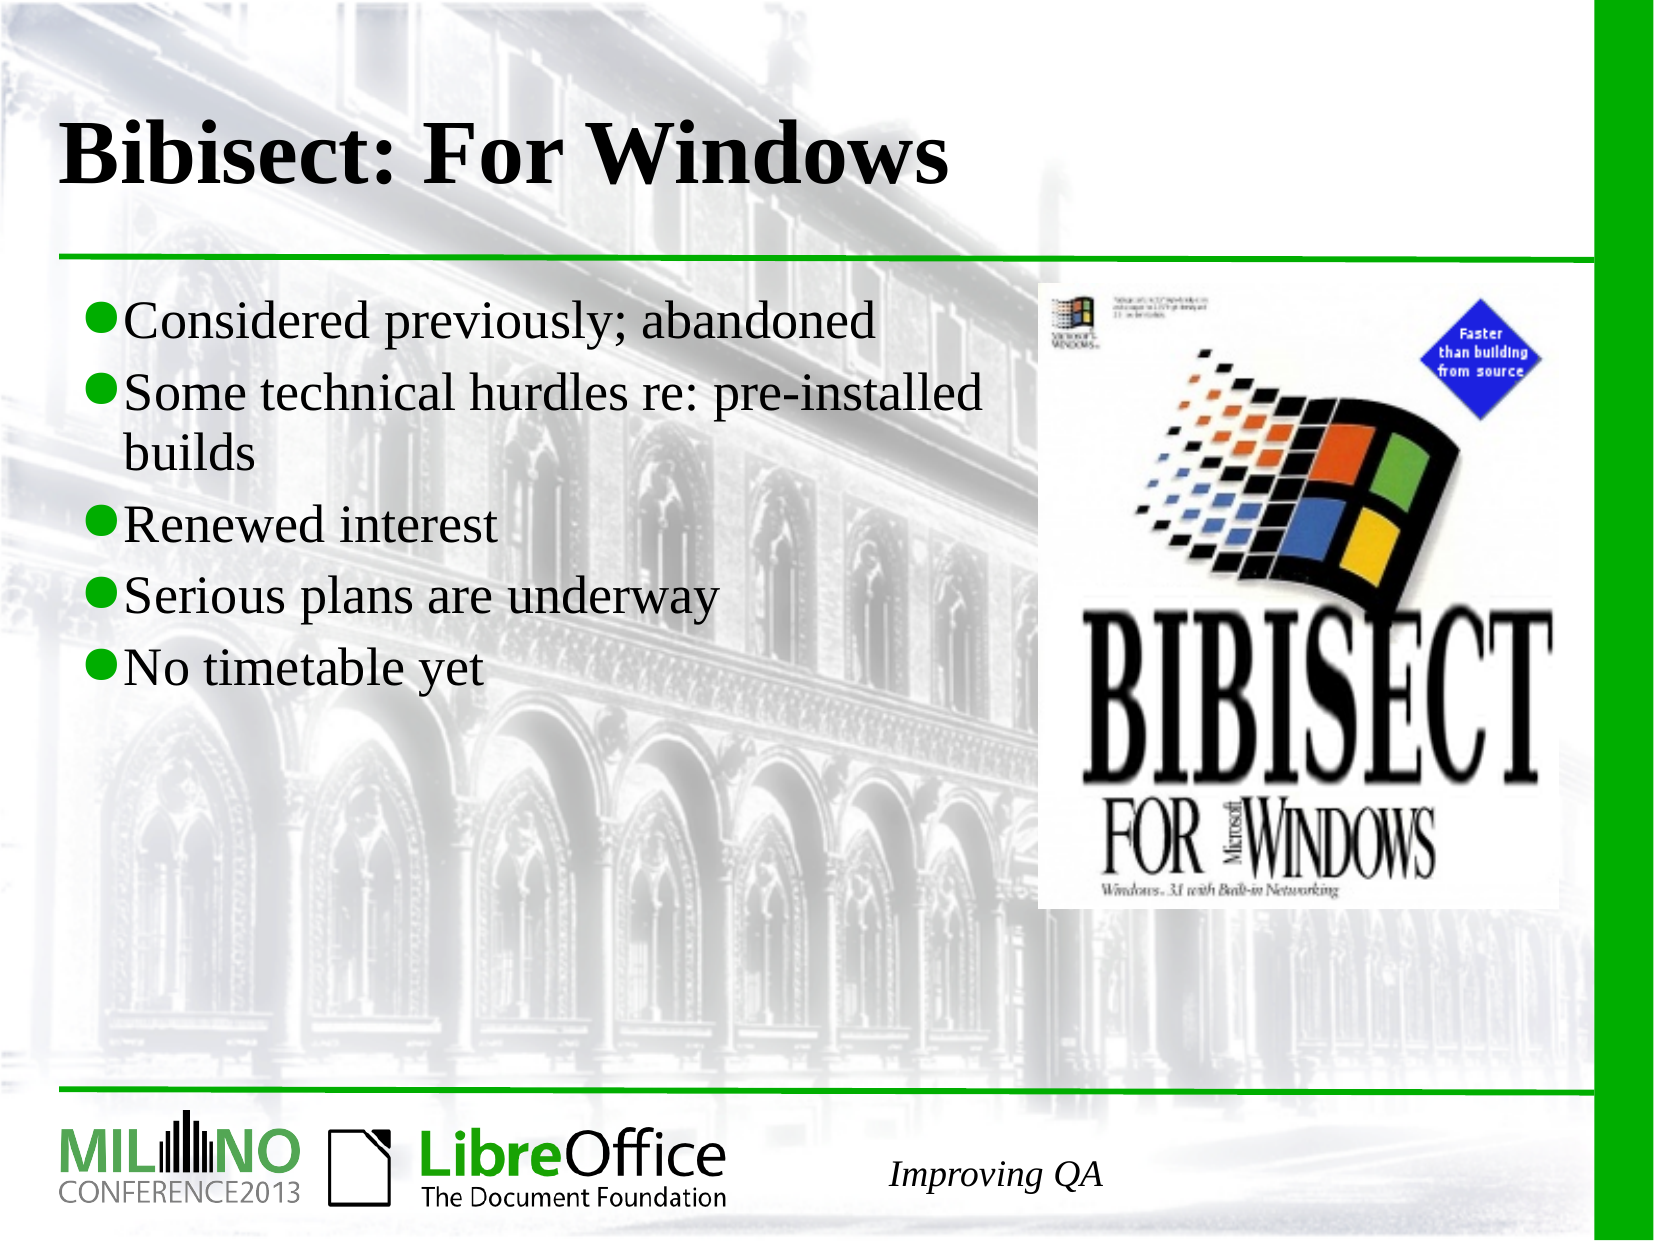

# Bibisect: For Windows
Considered previously; abandoned
Some technical hurdles re: pre-installed
builds
Renewed interest
Serious plans are underway
No timetable yet